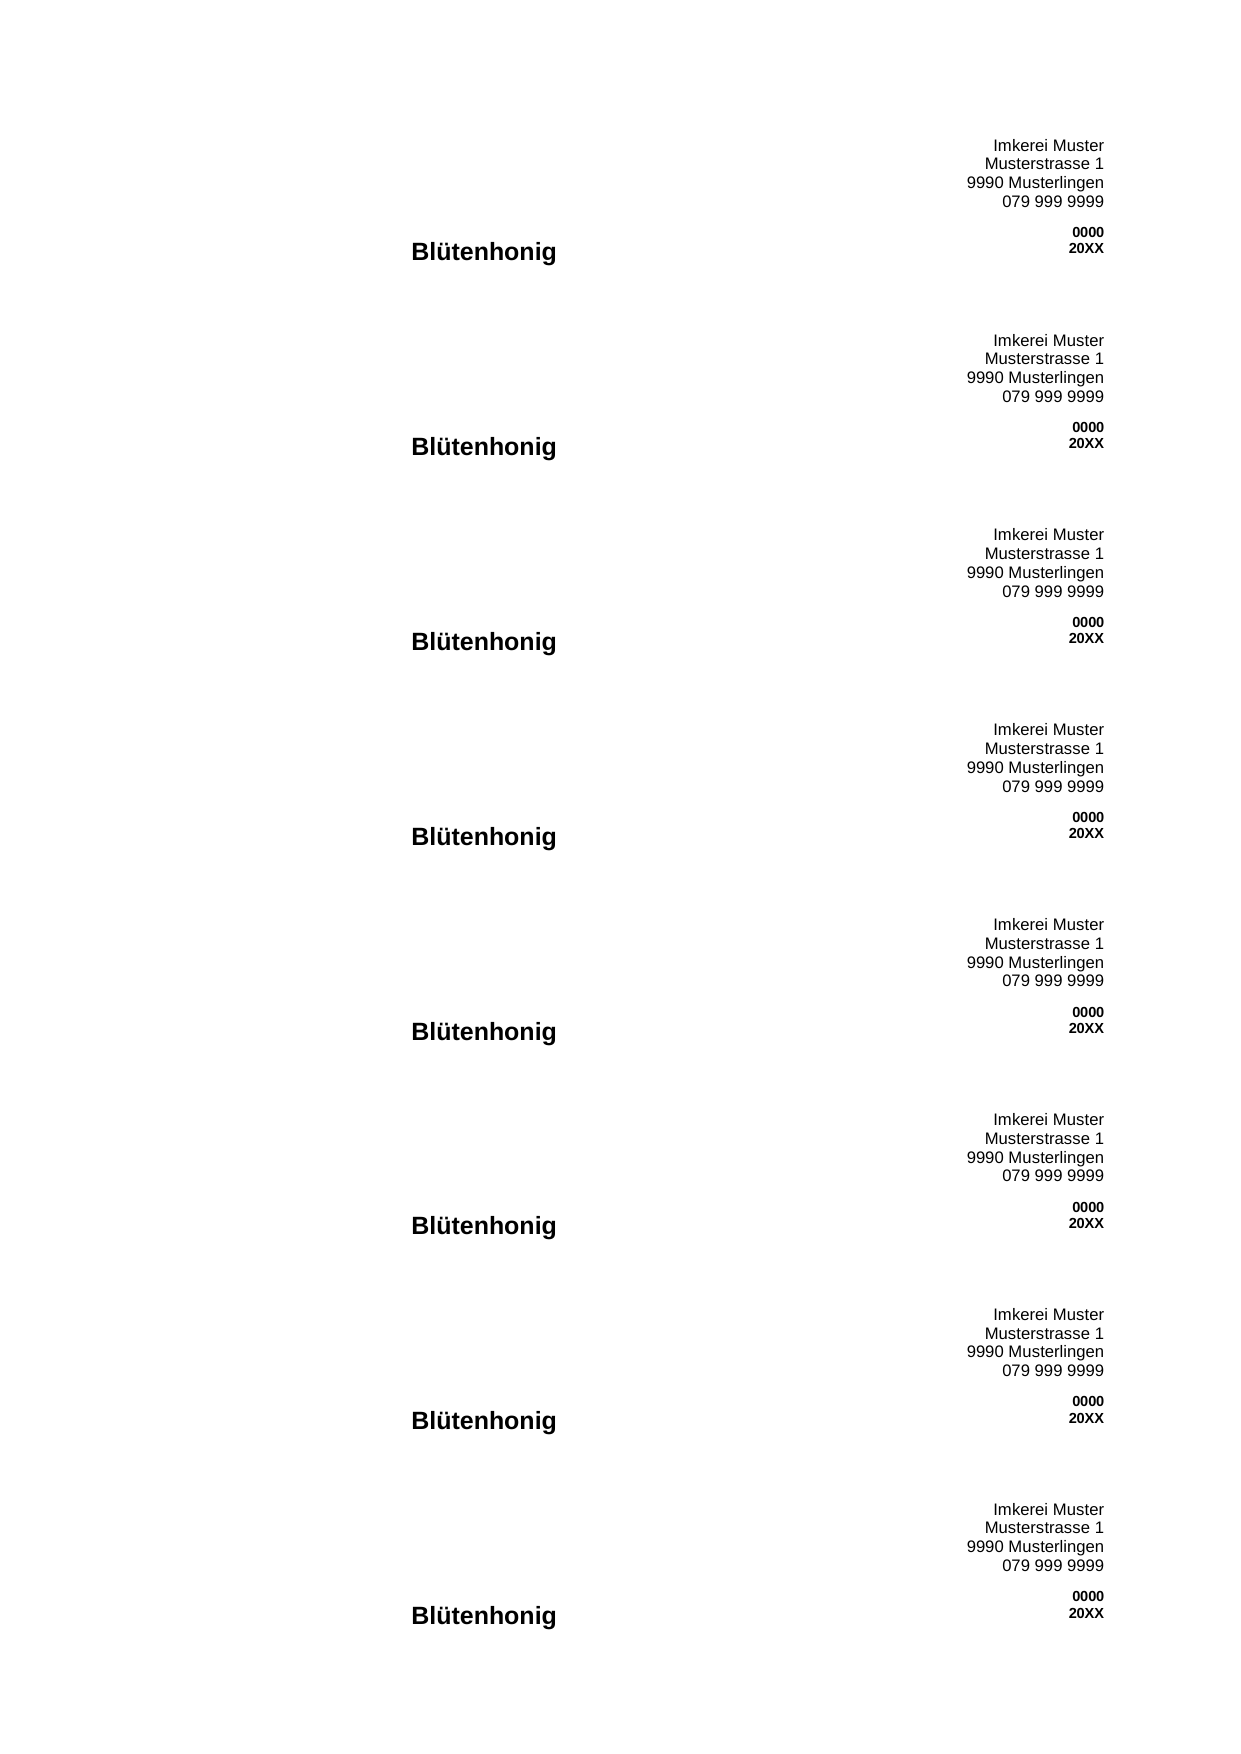

Imkerei Muster
Musterstrasse 1
9990 Musterlingen
079 999 9999
0000
20XX
Blütenhonig
Imkerei Muster
Musterstrasse 1
9990 Musterlingen
079 999 9999
0000
20XX
Blütenhonig
Imkerei Muster
Musterstrasse 1
9990 Musterlingen
079 999 9999
0000
20XX
Blütenhonig
Imkerei Muster
Musterstrasse 1
9990 Musterlingen
079 999 9999
0000
20XX
Blütenhonig
Imkerei Muster
Musterstrasse 1
9990 Musterlingen
079 999 9999
0000
20XX
Blütenhonig
Imkerei Muster
Musterstrasse 1
9990 Musterlingen
079 999 9999
0000
20XX
Blütenhonig
Imkerei Muster
Musterstrasse 1
9990 Musterlingen
079 999 9999
0000
20XX
Blütenhonig
Imkerei Muster
Musterstrasse 1
9990 Musterlingen
079 999 9999
0000
20XX
Blütenhonig